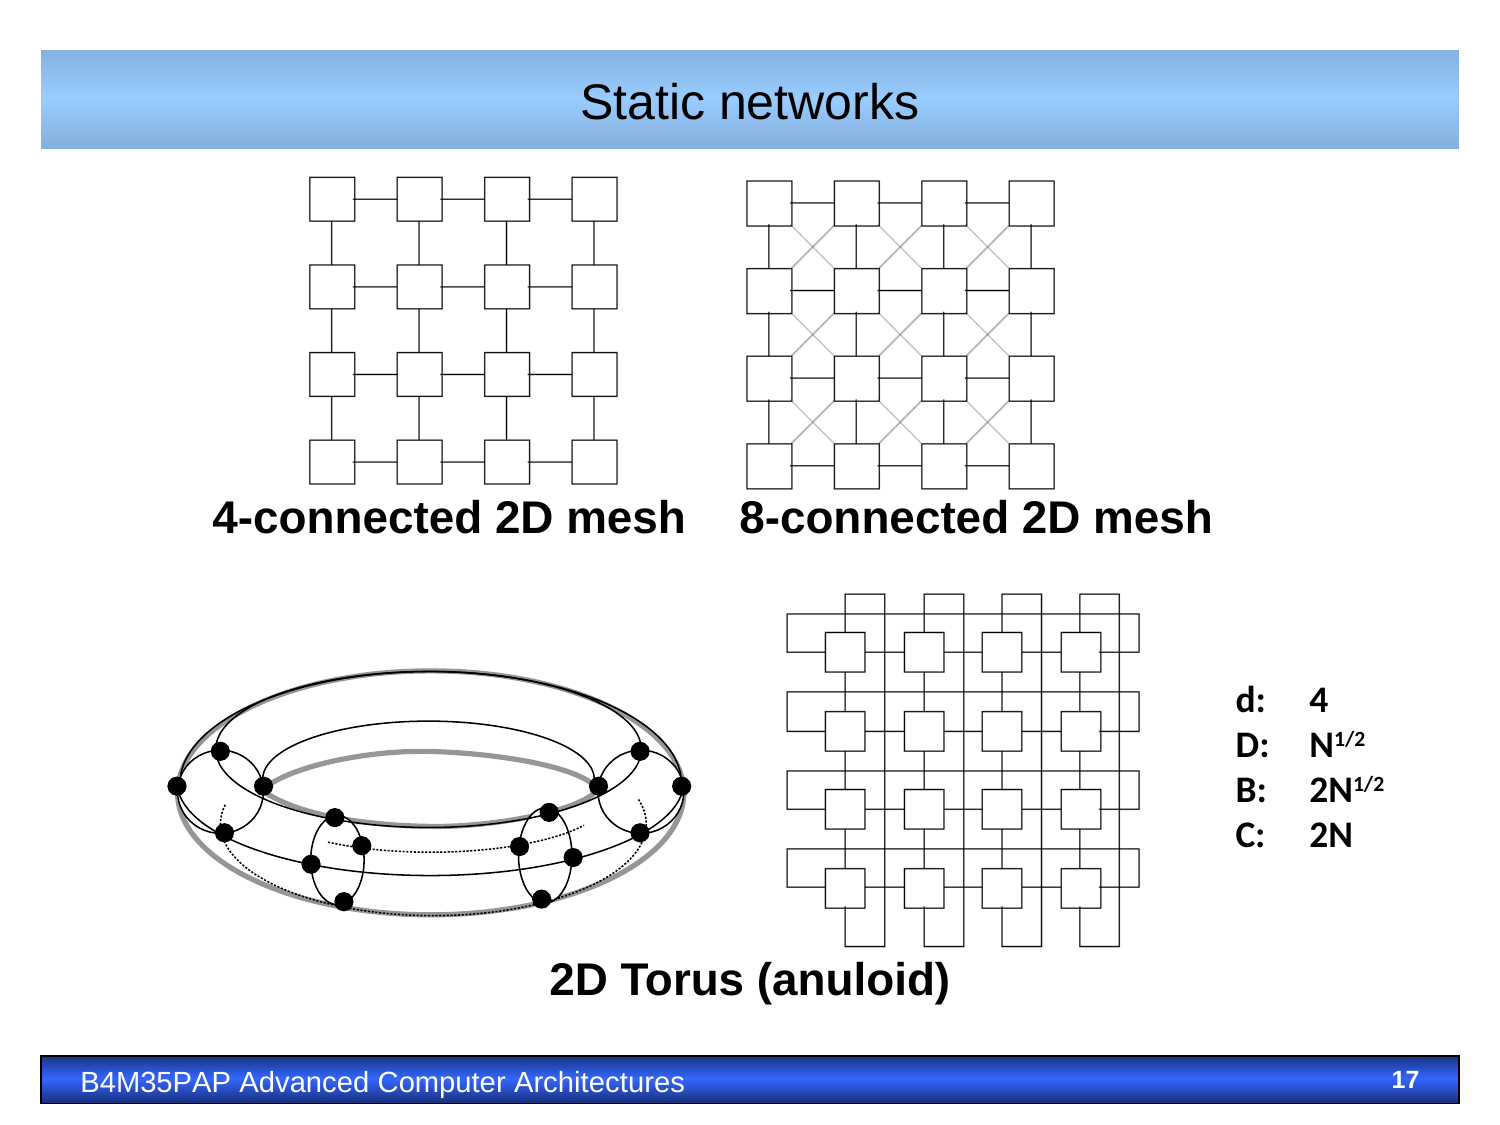

# Static networks
 4-connected 2D mesh	 8-connected 2D mesh
d:	4
D:	N1/2
B:	2N1/2
C:	2N
2D Torus (anuloid)